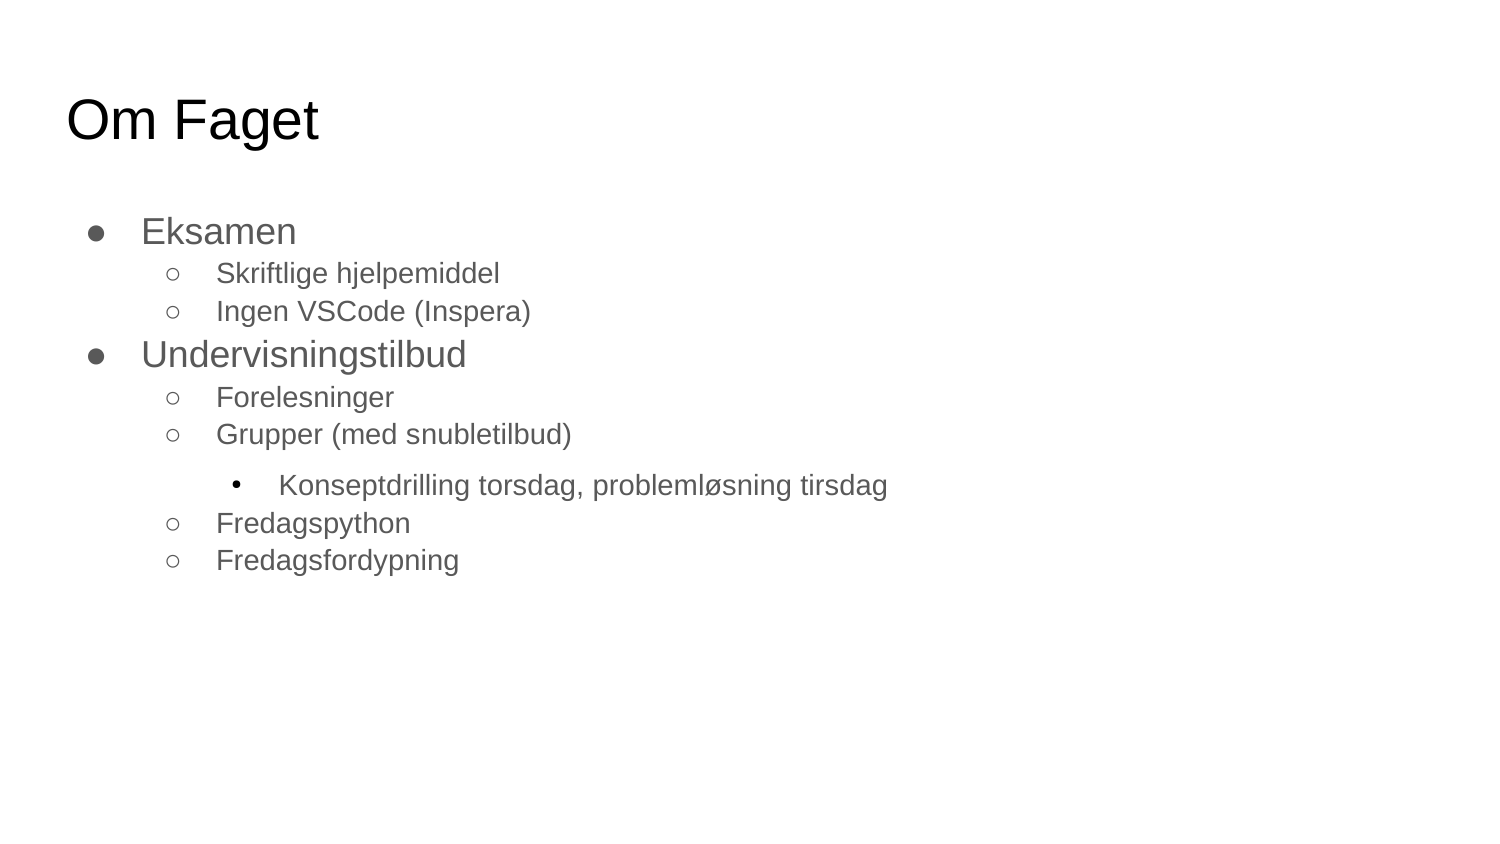

# Om Faget
Eksamen
Skriftlige hjelpemiddel
Ingen VSCode (Inspera)
Undervisningstilbud
Forelesninger
Grupper (med snubletilbud)
Konseptdrilling torsdag, problemløsning tirsdag
Fredagspython
Fredagsfordypning